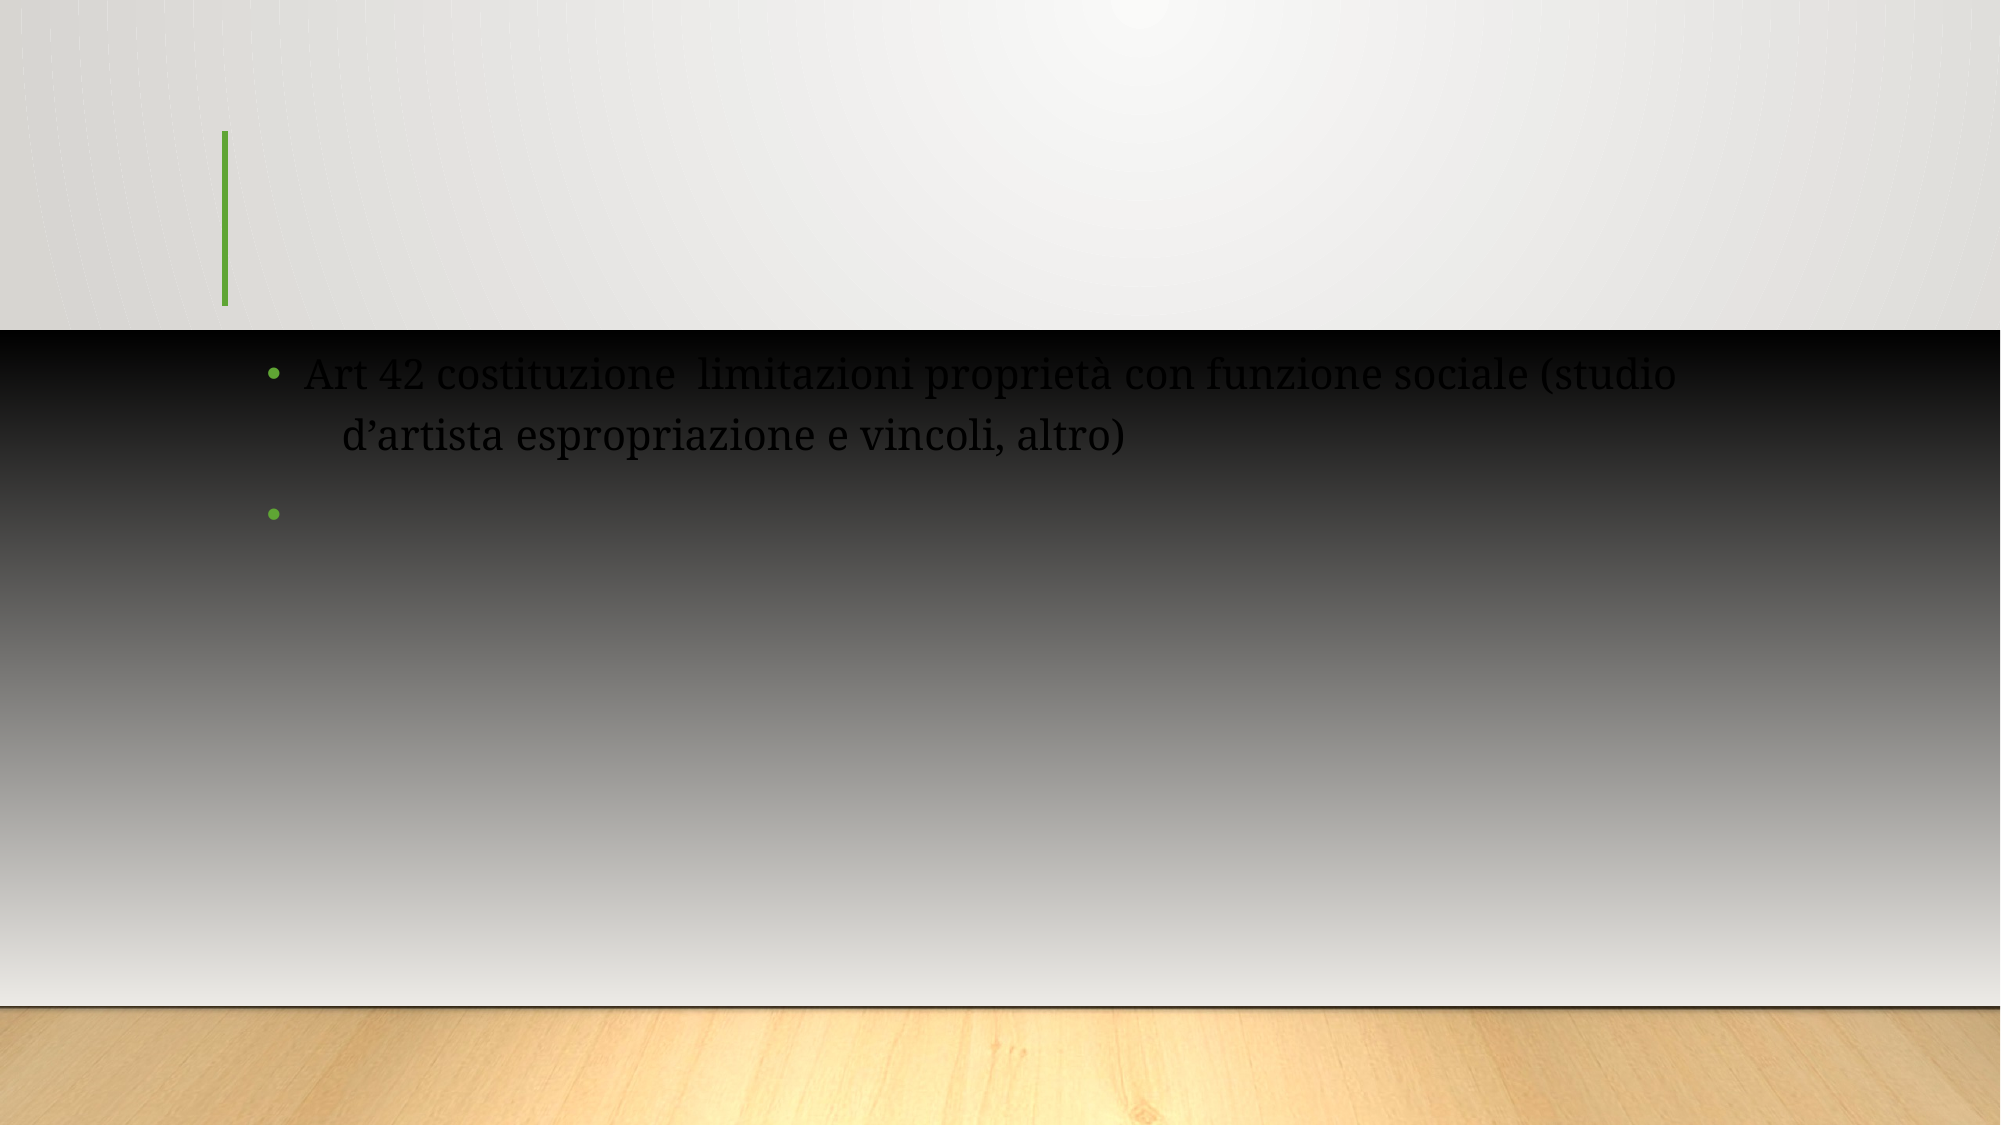

#
Art 42 costituzione limitazioni proprietà con funzione sociale (studio d’artista espropriazione e vincoli, altro)